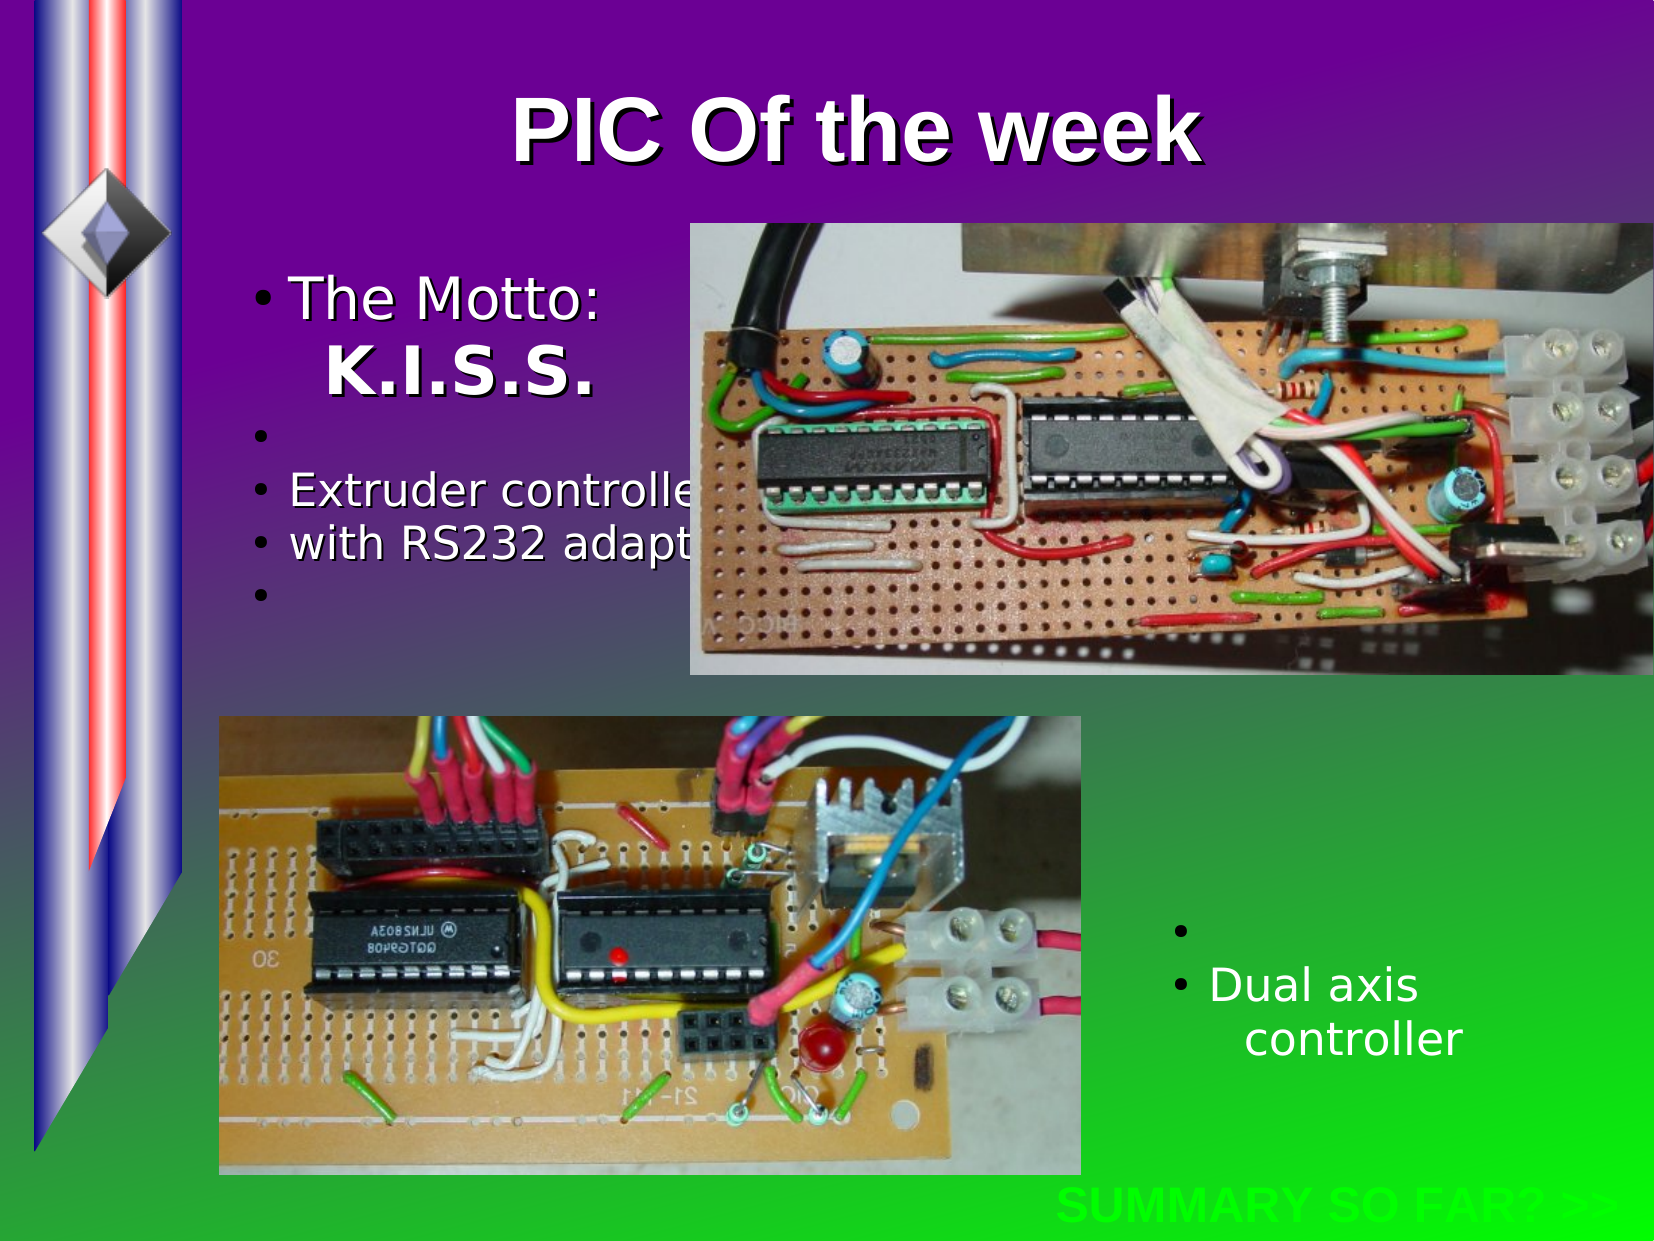

# PIC Of the week
The Motto:
K.I.S.S.
Extruder controller
with RS232 adapter
Dual axis controller
SUMMARY SO FAR? >>